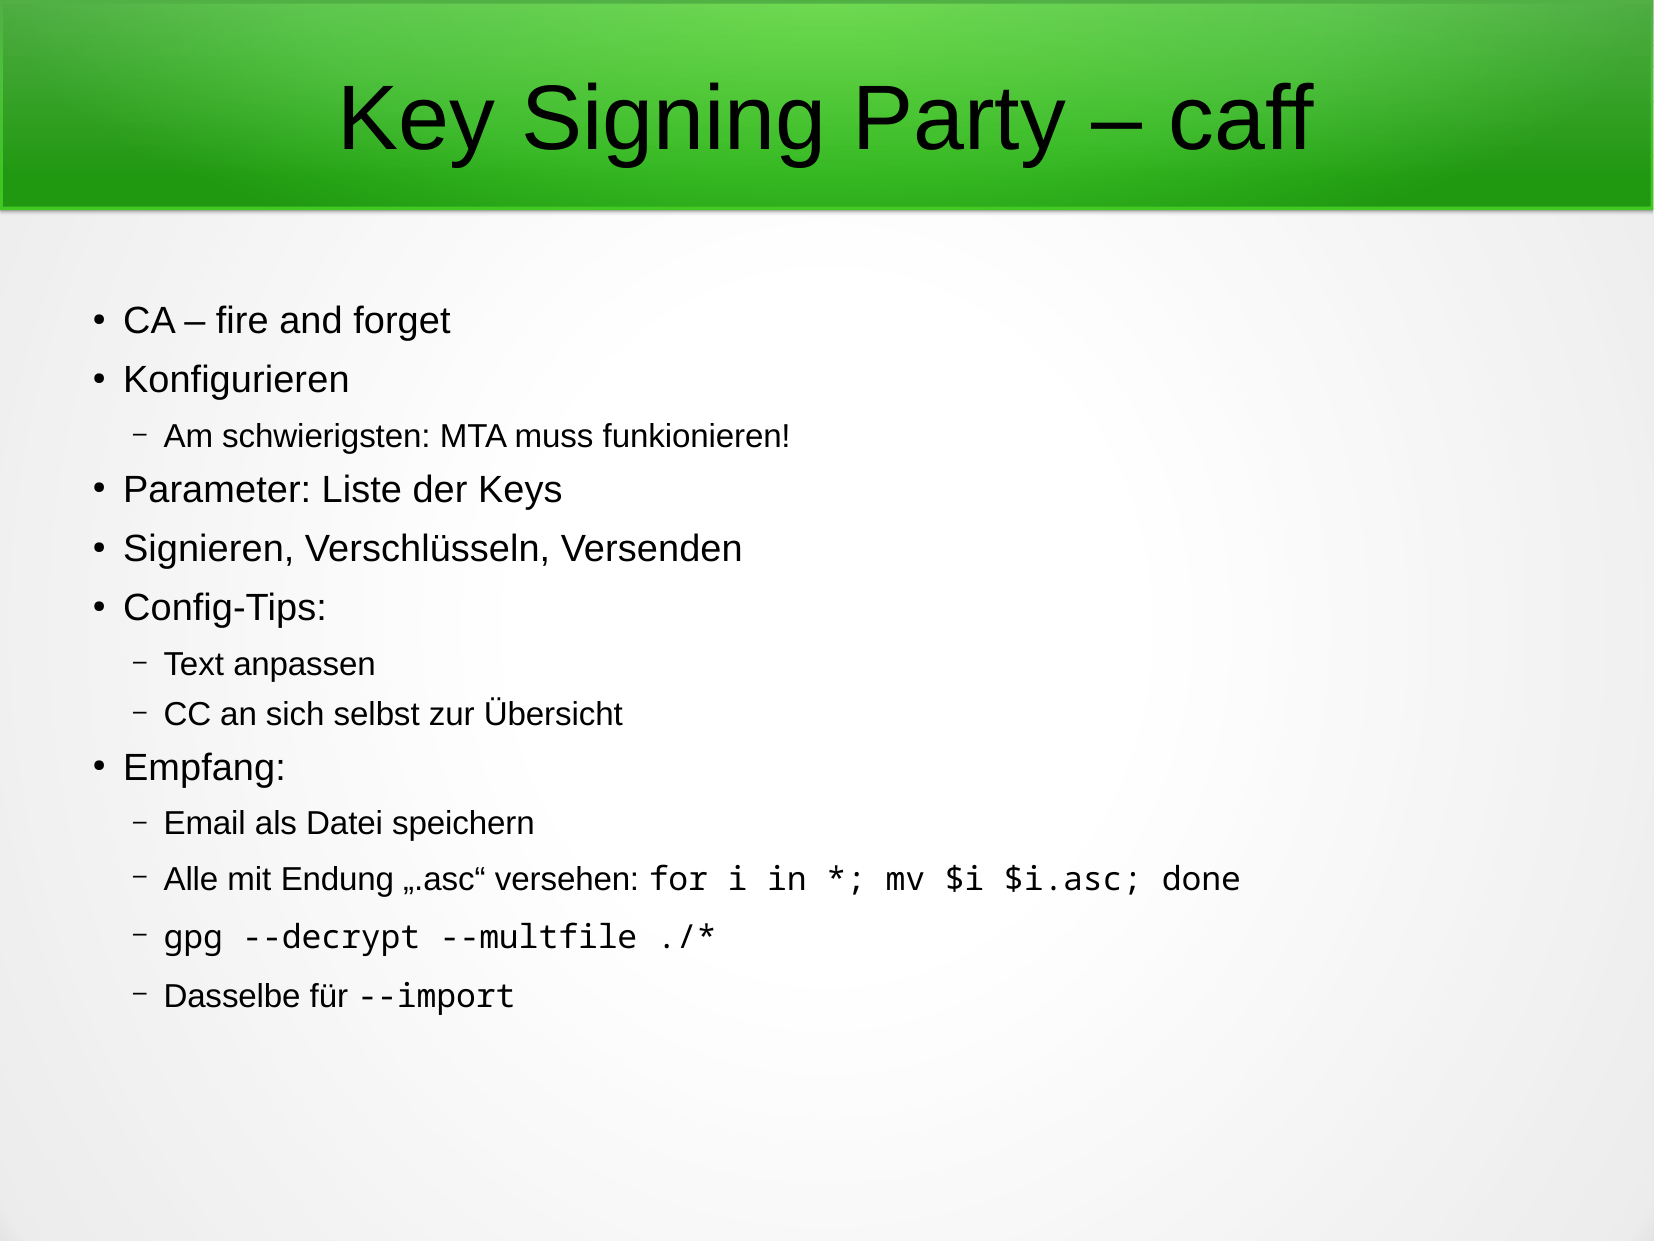

# Key Signing Party – caff
CA – fire and forget
Konfigurieren
Am schwierigsten: MTA muss funkionieren!
Parameter: Liste der Keys
Signieren, Verschlüsseln, Versenden
Config-Tips:
Text anpassen
CC an sich selbst zur Übersicht
Empfang:
Email als Datei speichern
Alle mit Endung „.asc“ versehen: for i in *; mv $i $i.asc; done
gpg --decrypt --multfile ./*
Dasselbe für --import